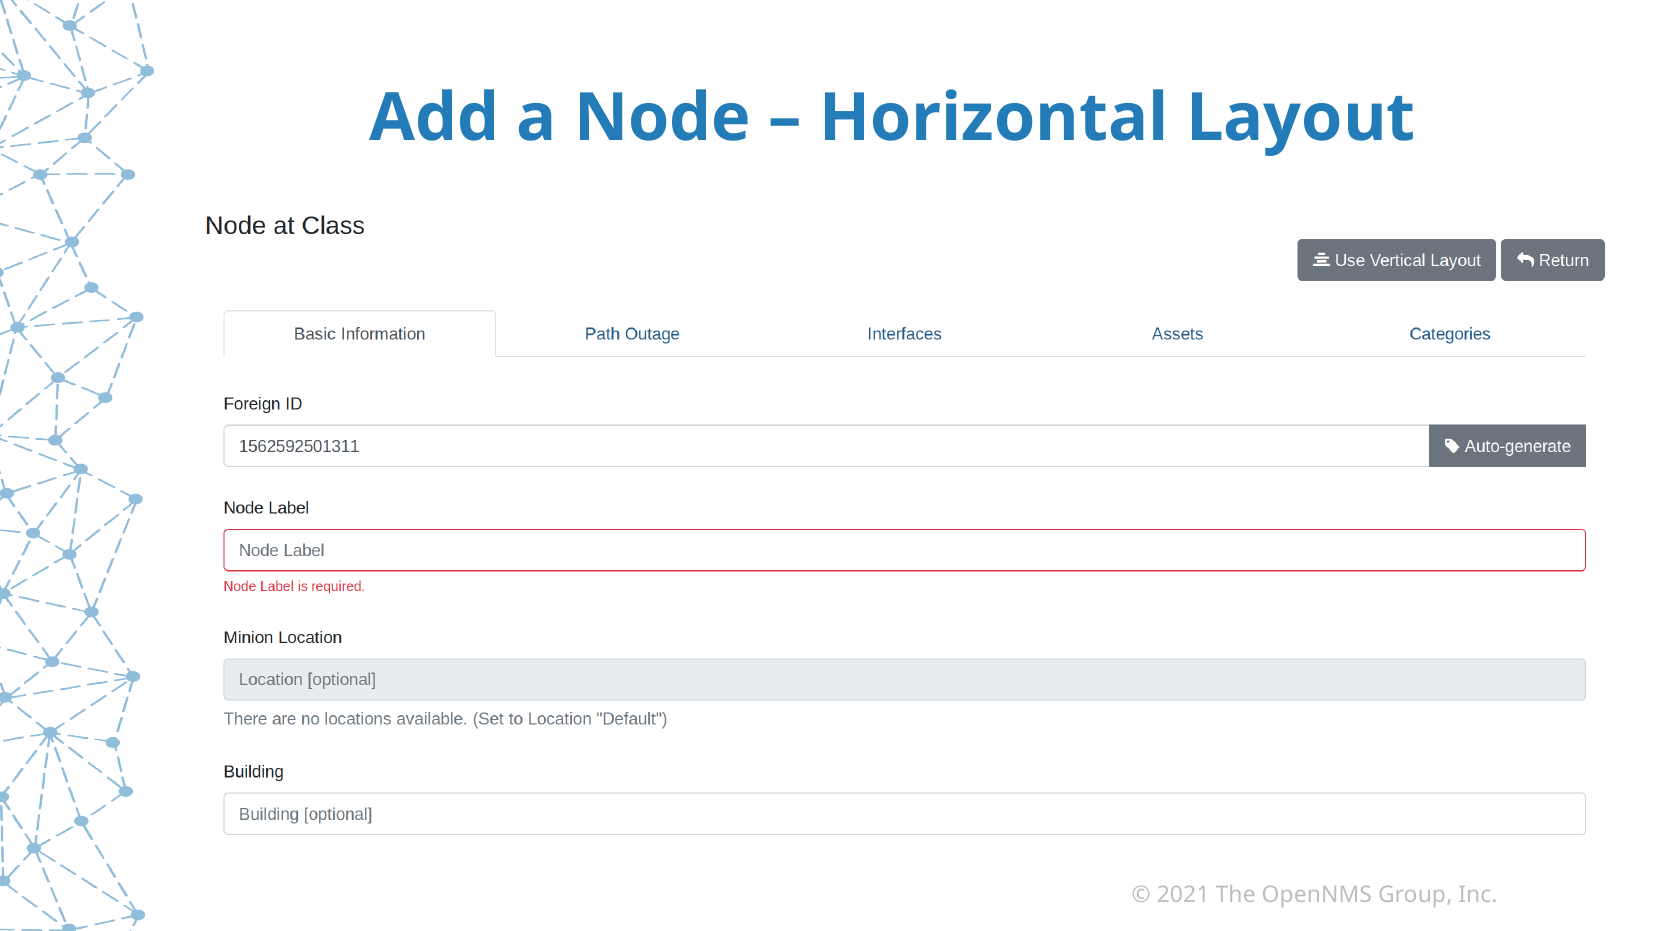

# Add a Node – Horizontal Layout